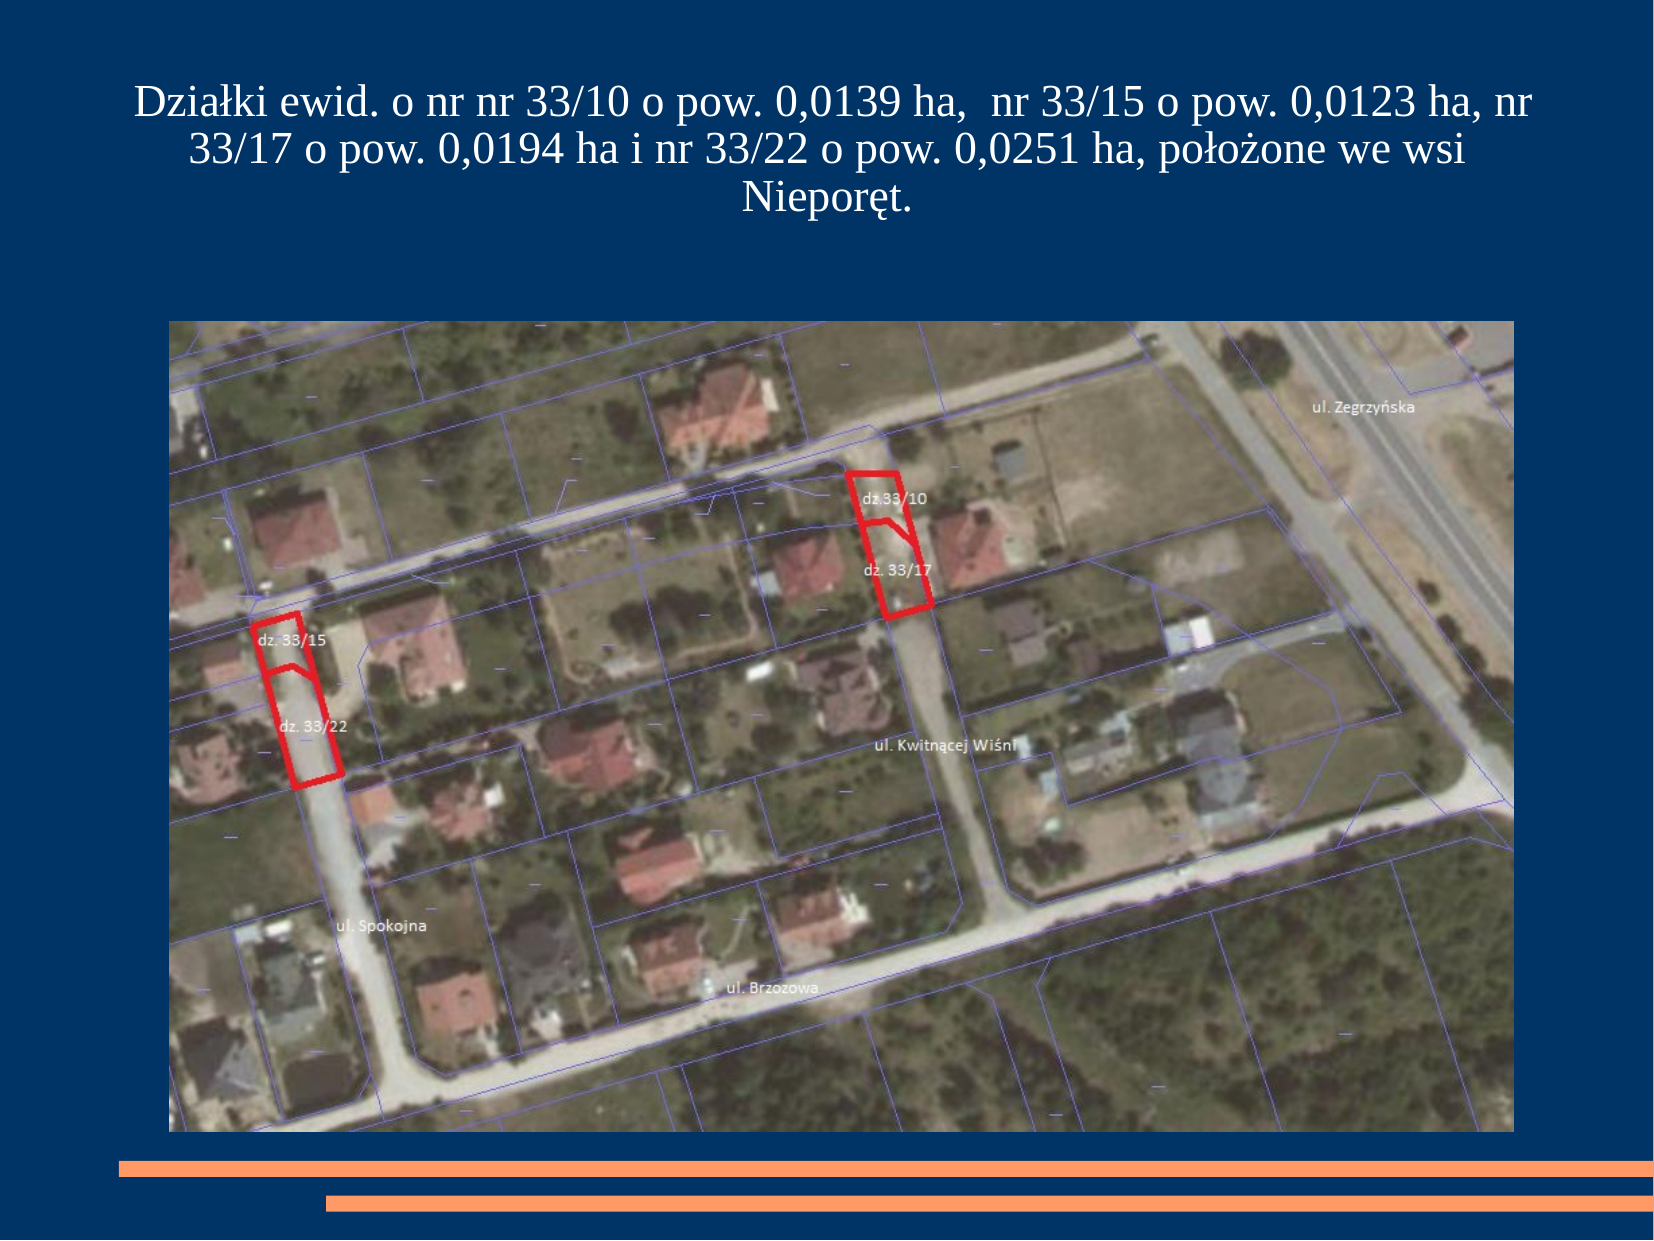

# Działki ewid. o nr nr 33/10 o pow. 0,0139 ha, nr 33/15 o pow. 0,0123 ha, nr 33/17 o pow. 0,0194 ha i nr 33/22 o pow. 0,0251 ha, położone we wsi Nieporęt.